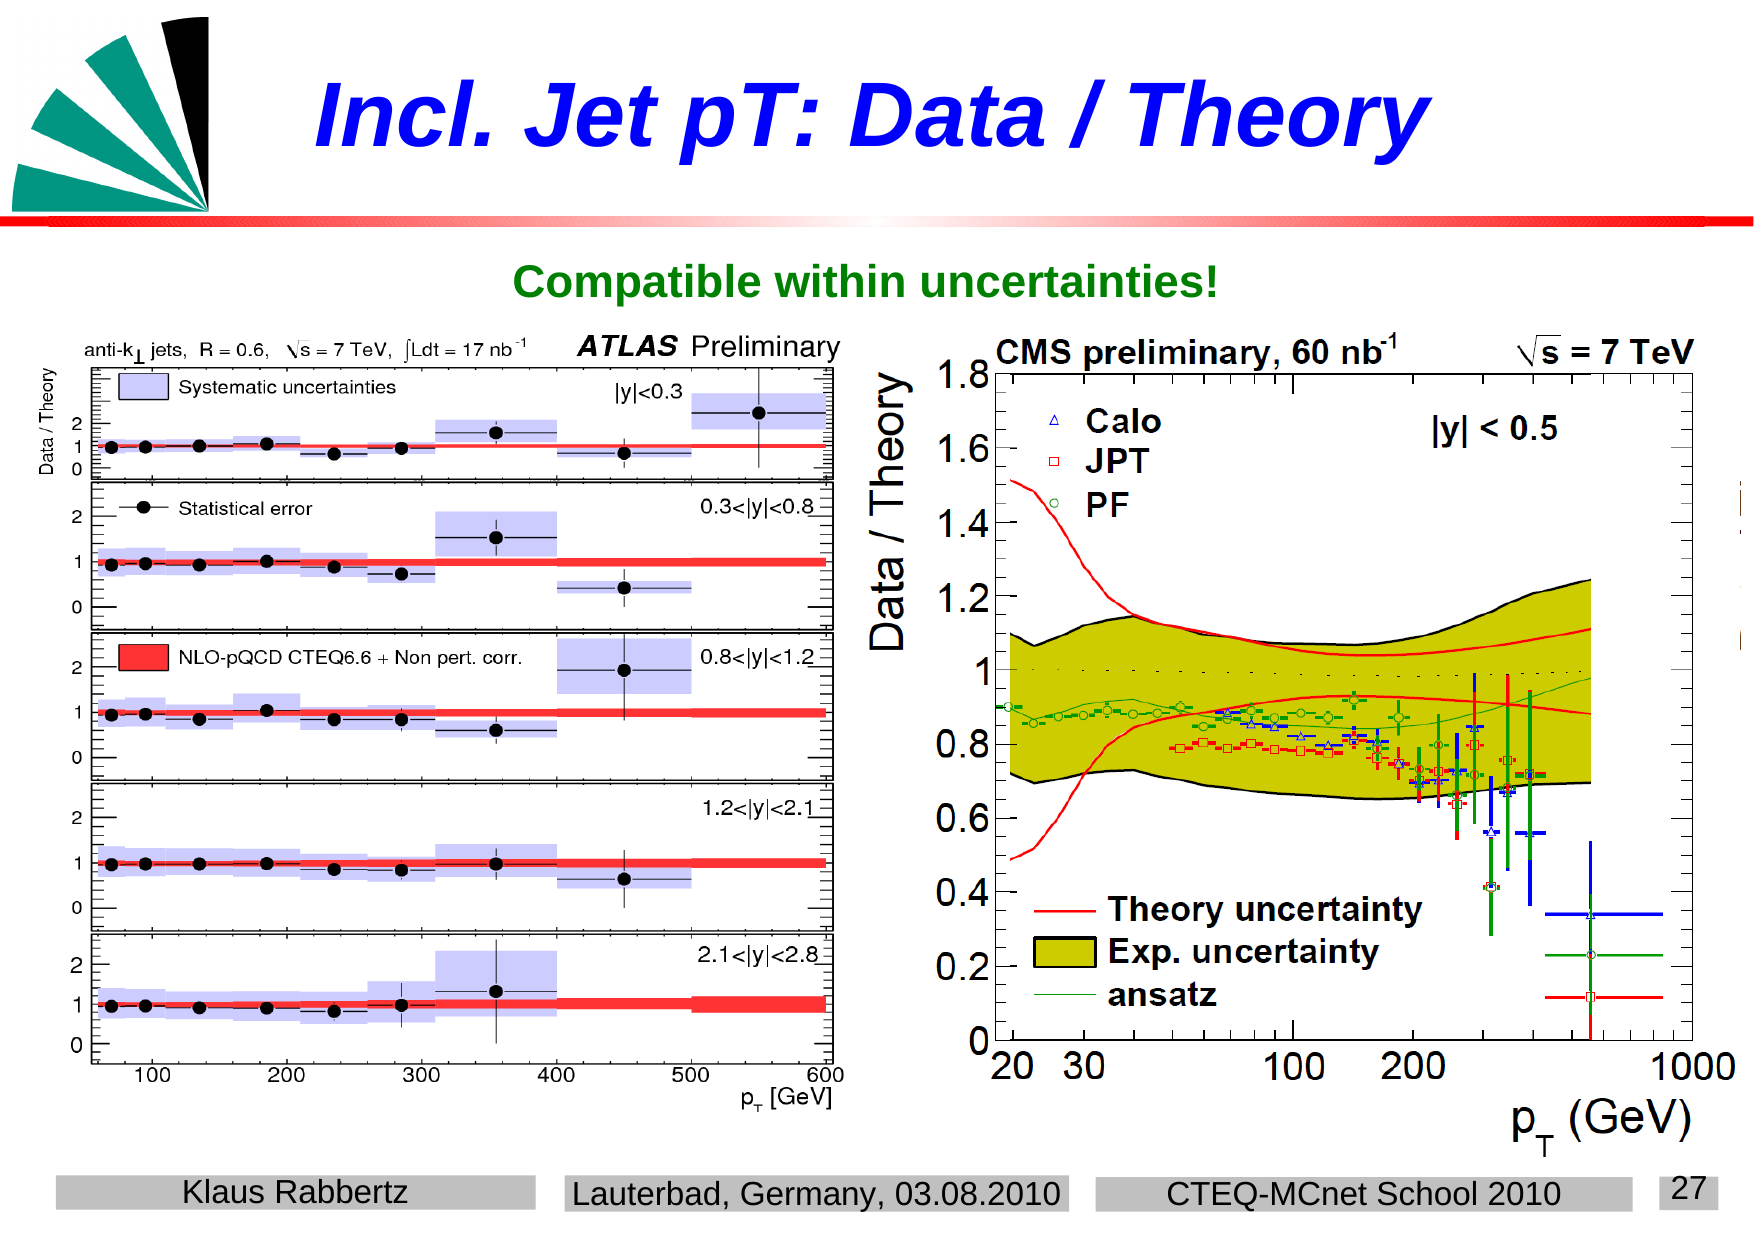

# Incl. Jet pT: Data / Theory
Compatible within uncertainties!